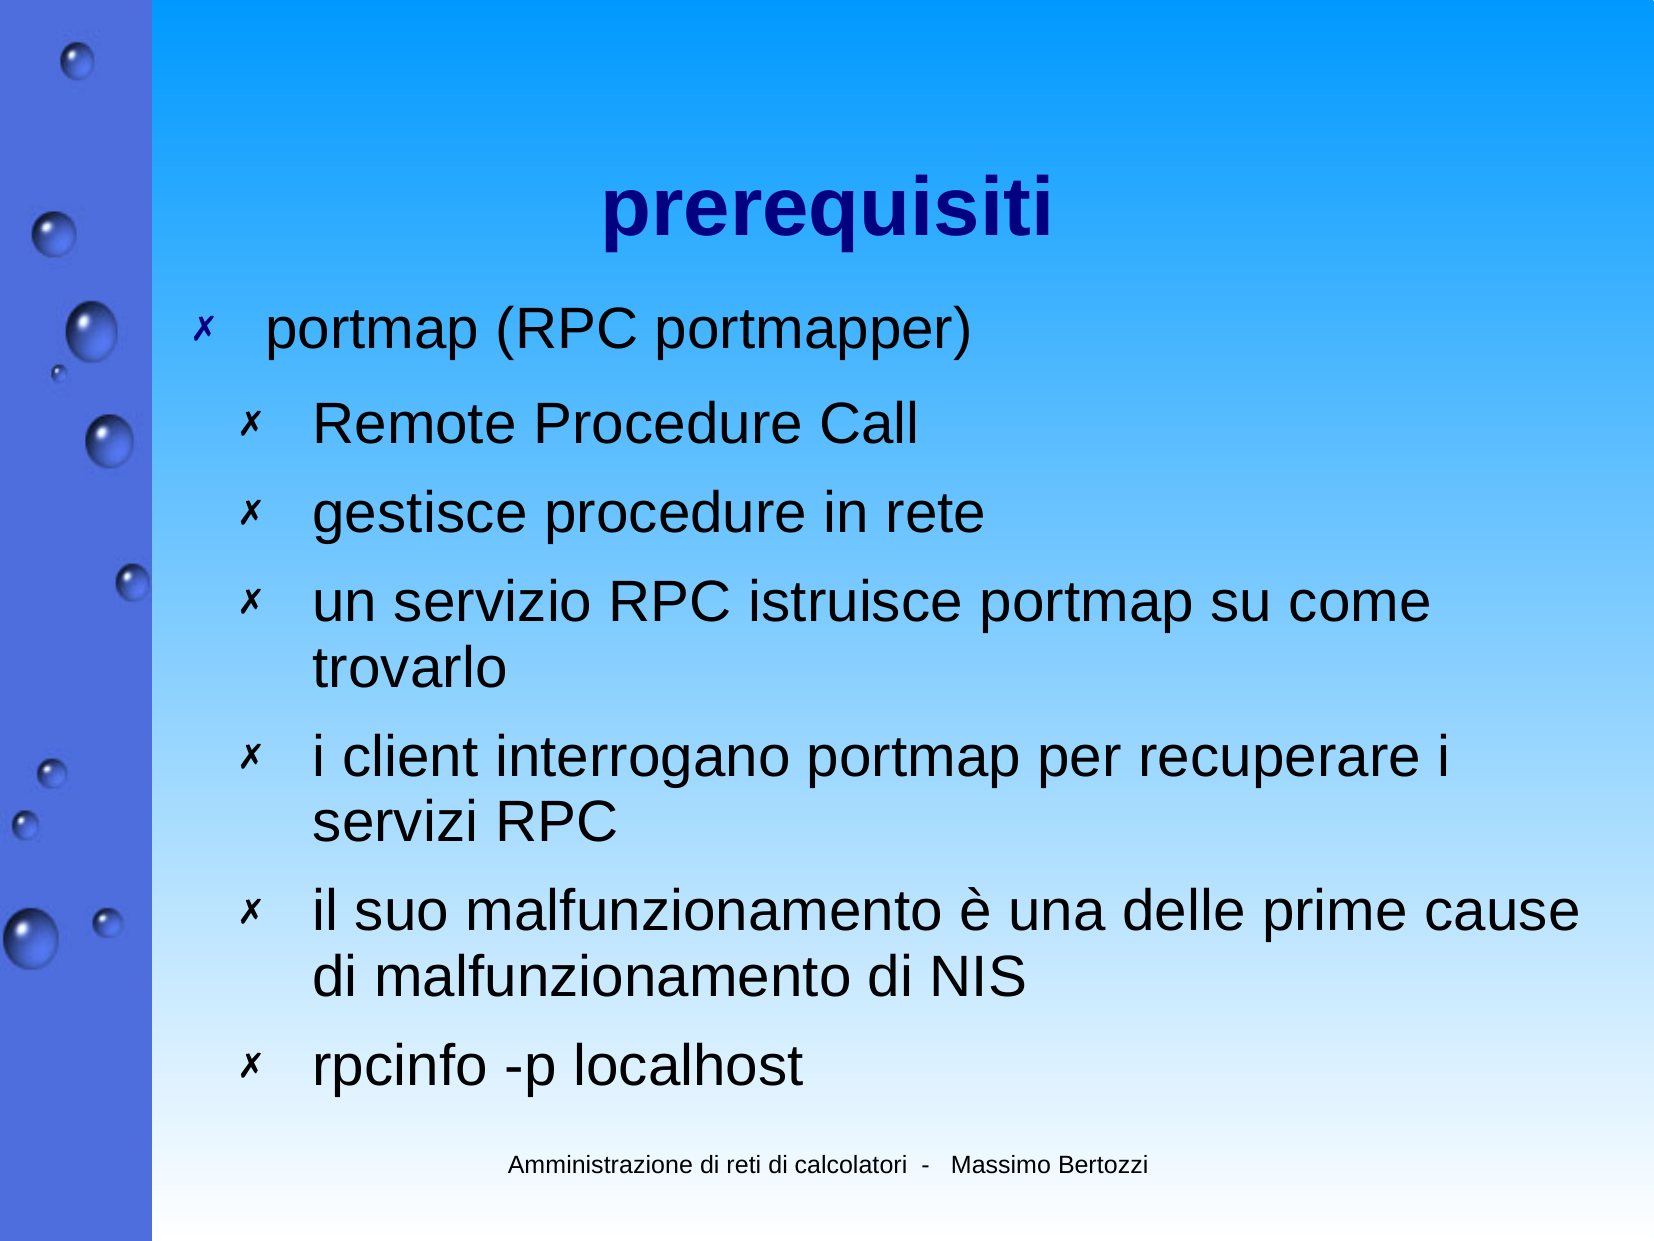

# prerequisiti
portmap (RPC portmapper)
Remote Procedure Call
gestisce procedure in rete
un servizio RPC istruisce portmap su come trovarlo
i client interrogano portmap per recuperare i servizi RPC
il suo malfunzionamento è una delle prime cause di malfunzionamento di NIS
rpcinfo -p localhost